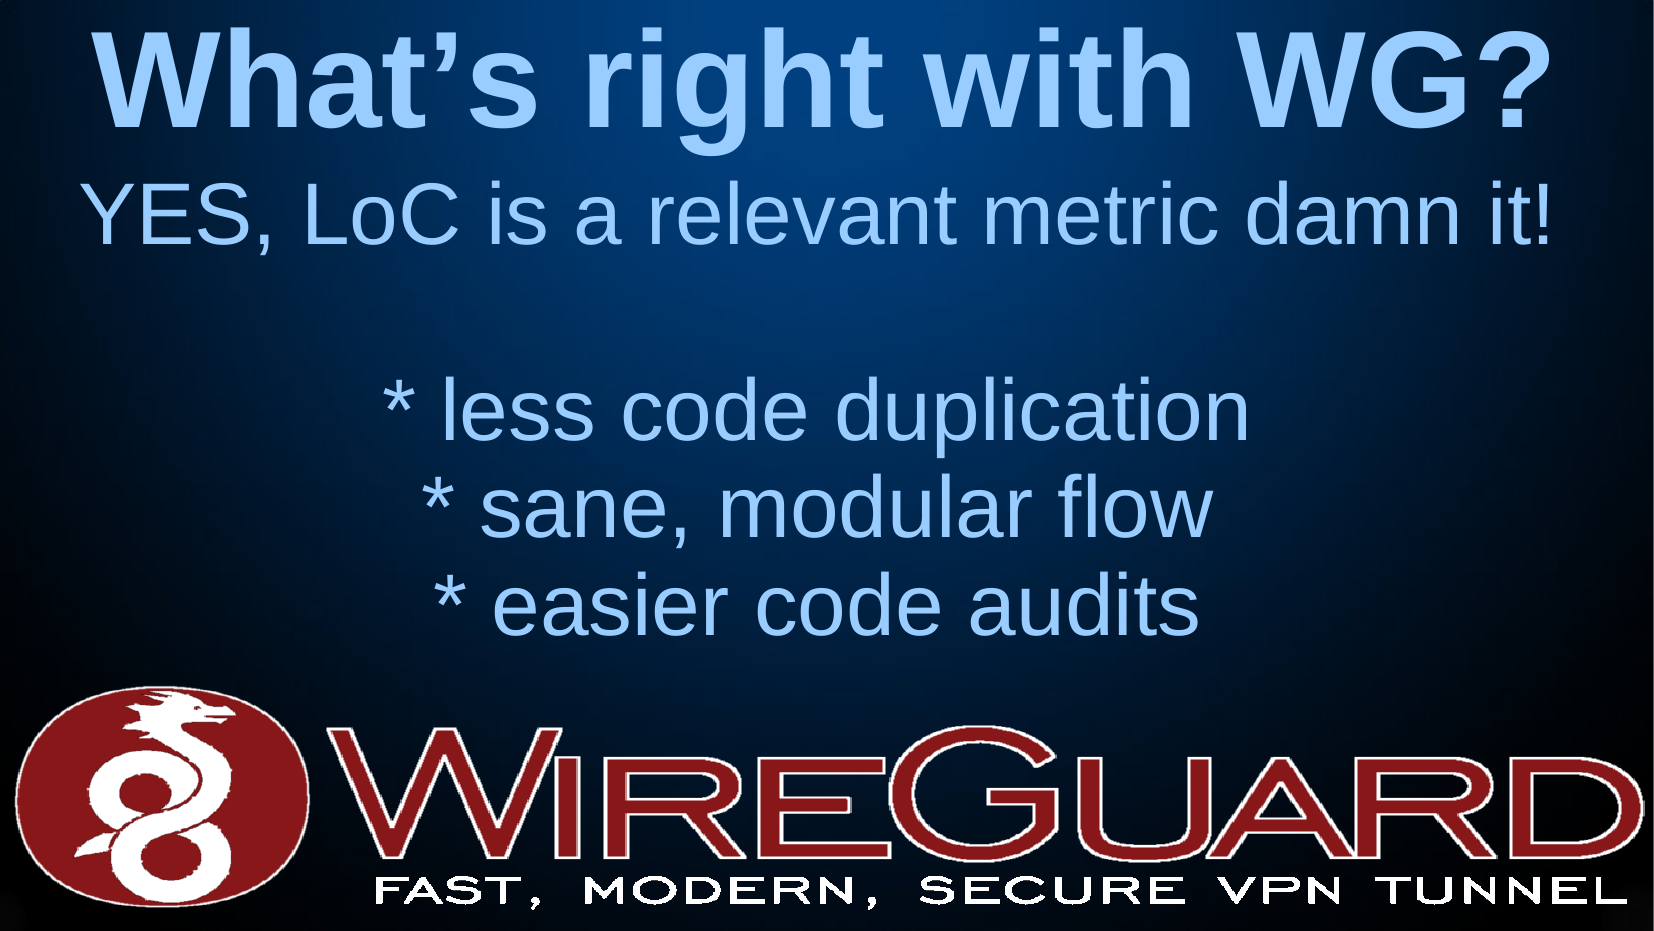

# What’s right with WG?
YES, LoC is a relevant metric damn it!
* less code duplication
* sane, modular flow
* easier code audits